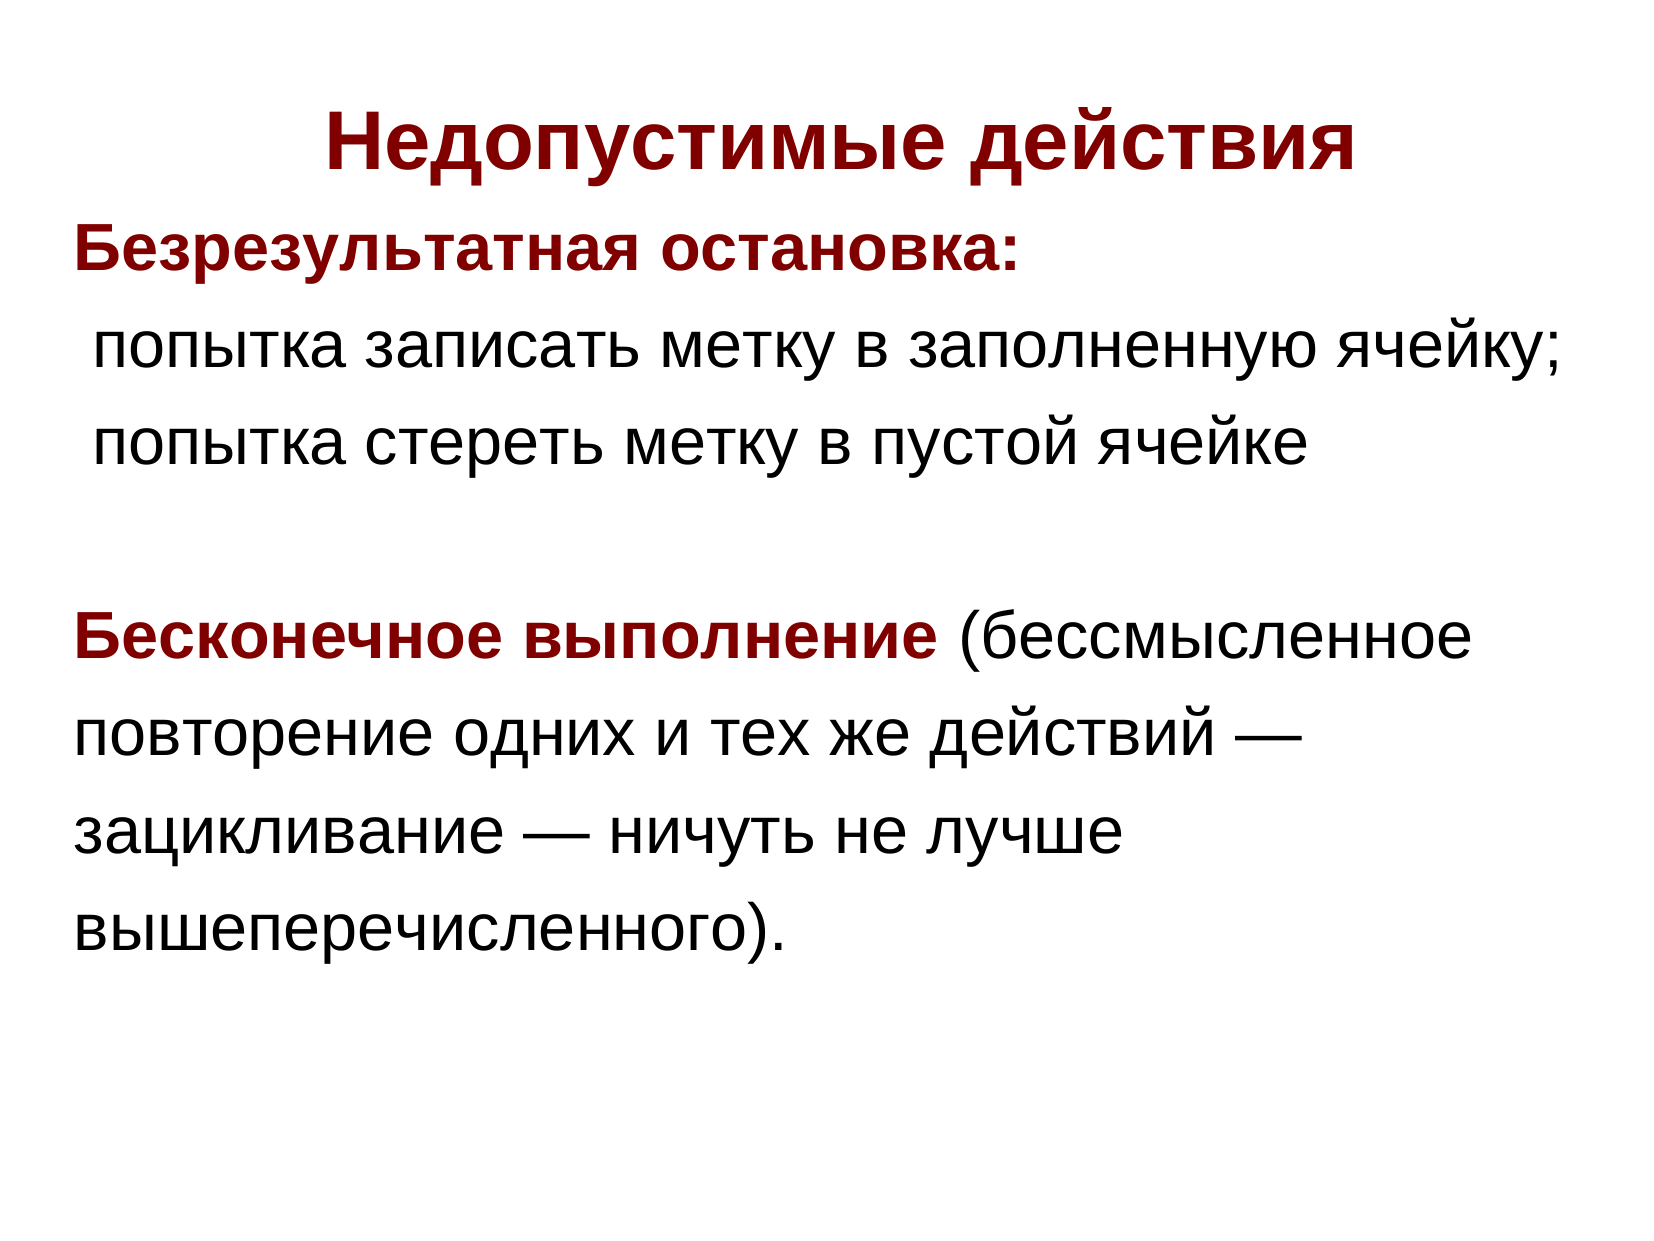

Недопустимые действия
Безрезультатная остановка:
 попытка записать метку в заполненную ячейку;
 попытка стереть метку в пустой ячейке
Бесконечное выполнение (бессмысленное повторение одних и тех же действий — зацикливание — ничуть не лучше вышеперечисленного).